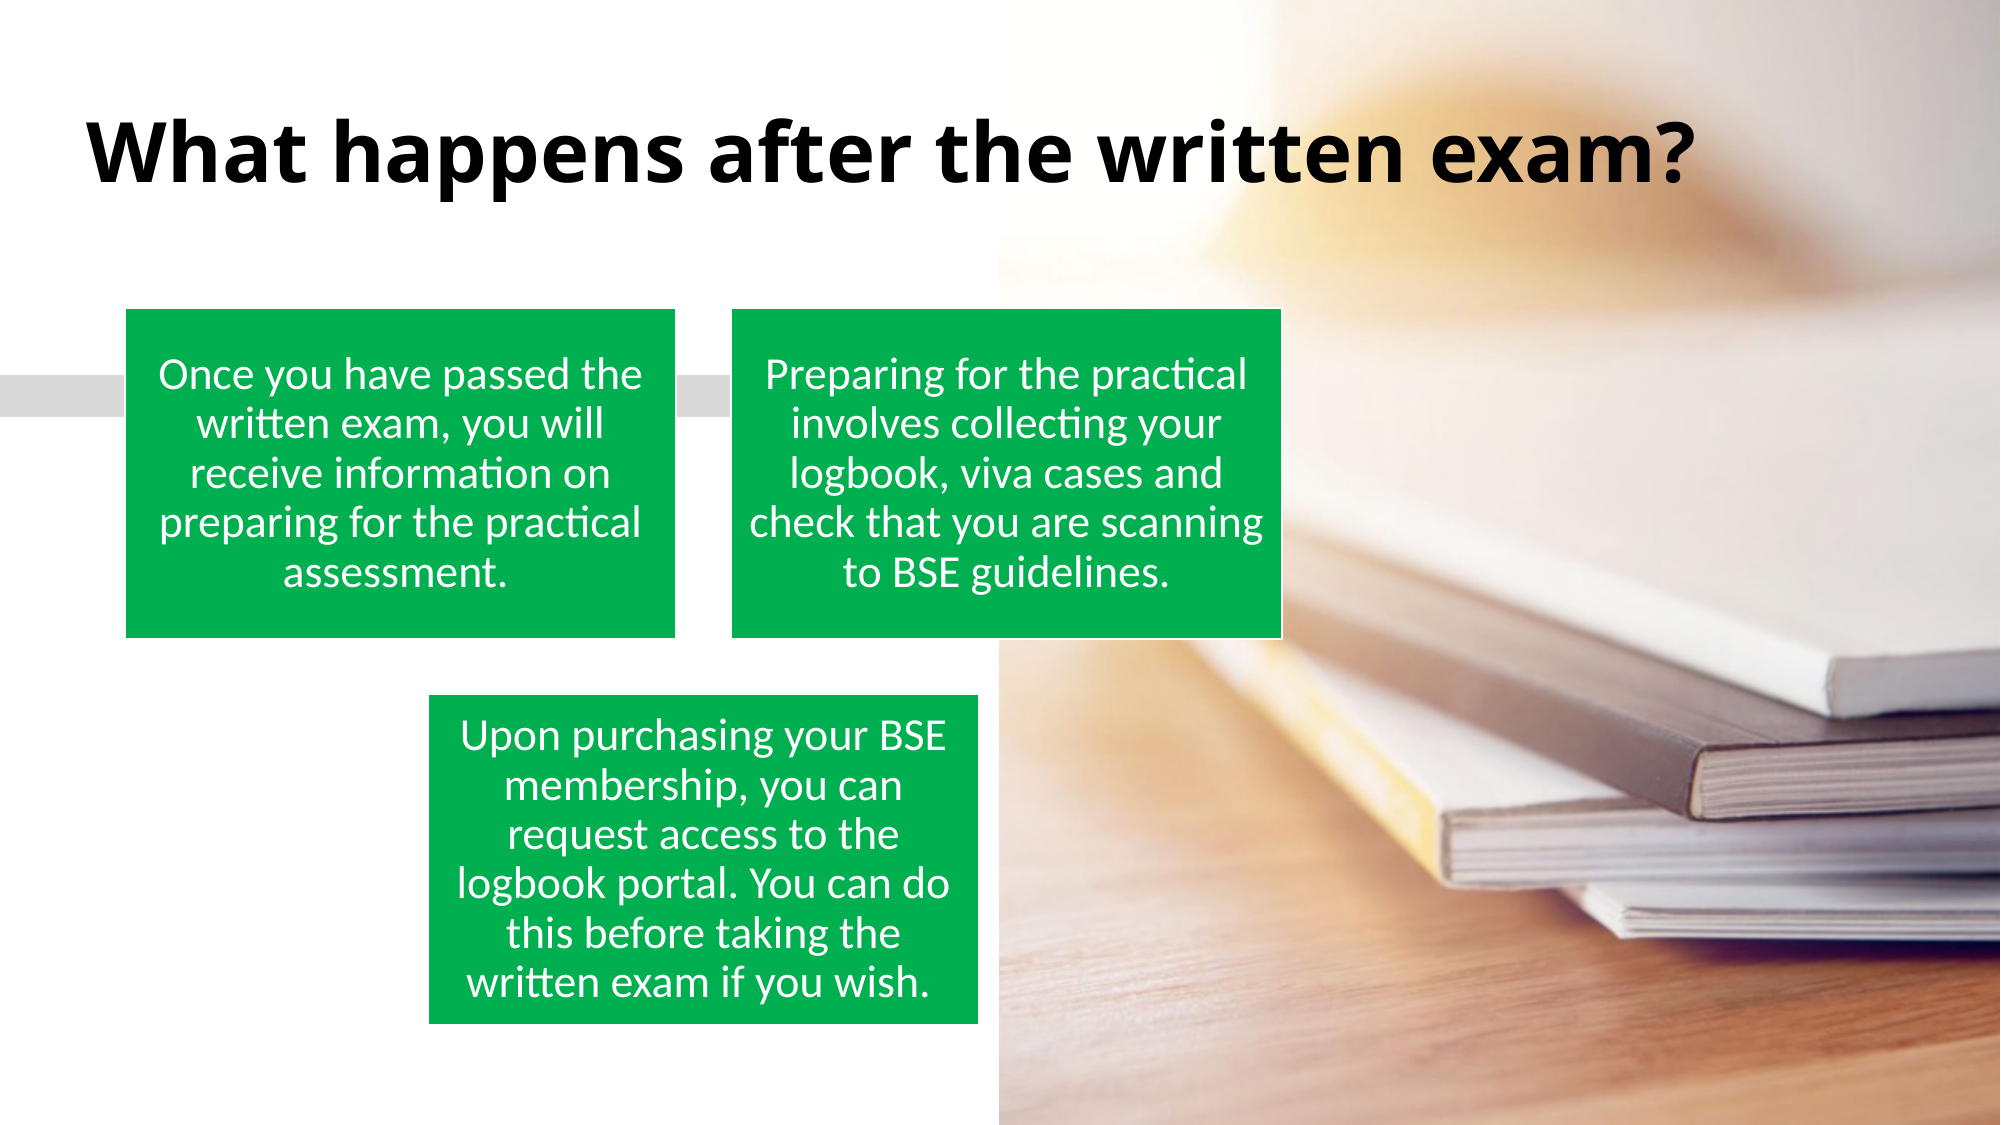

# What happens after the written exam?
Once you have passed the written exam, you will receive information on preparing for the practical assessment.
Preparing for the practical involves collecting your logbook, viva cases and check that you are scanning to BSE guidelines.
Upon purchasing your BSE membership, you can request access to the logbook portal. You can do this before taking the written exam if you wish.